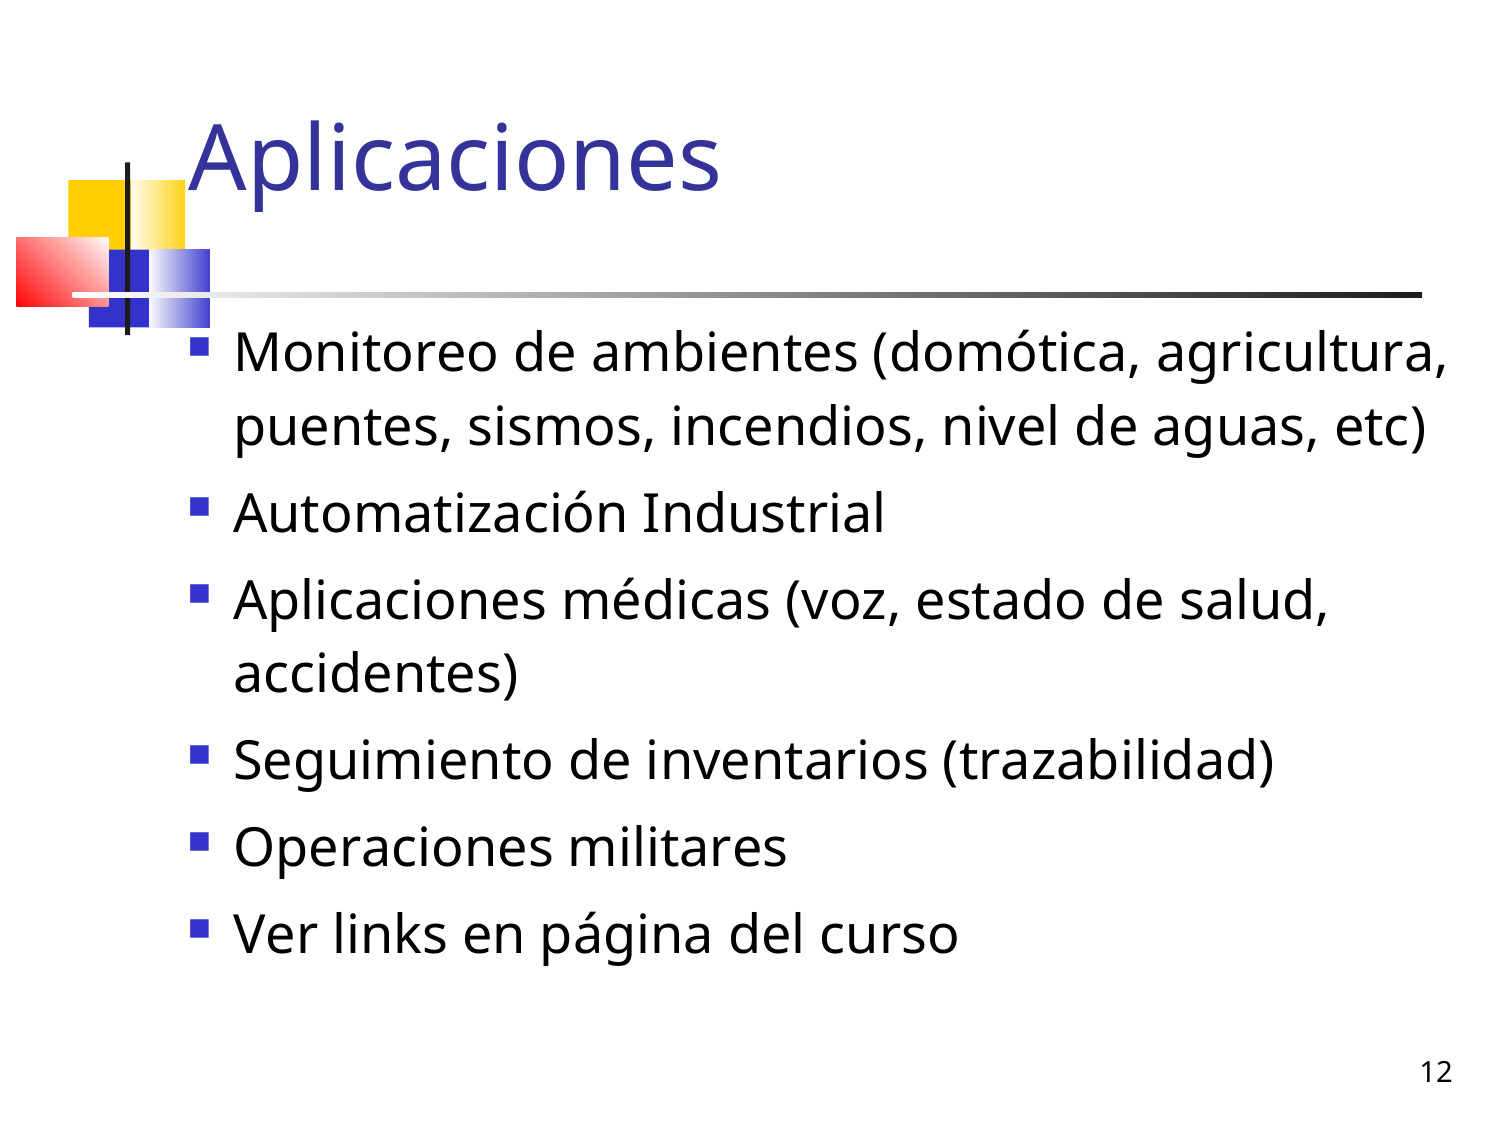

# Aplicaciones
Monitoreo de ambientes (domótica, agricultura, puentes, sismos, incendios, nivel de aguas, etc)
Automatización Industrial
Aplicaciones médicas (voz, estado de salud, accidentes)
Seguimiento de inventarios (trazabilidad)
Operaciones militares
Ver links en página del curso
12